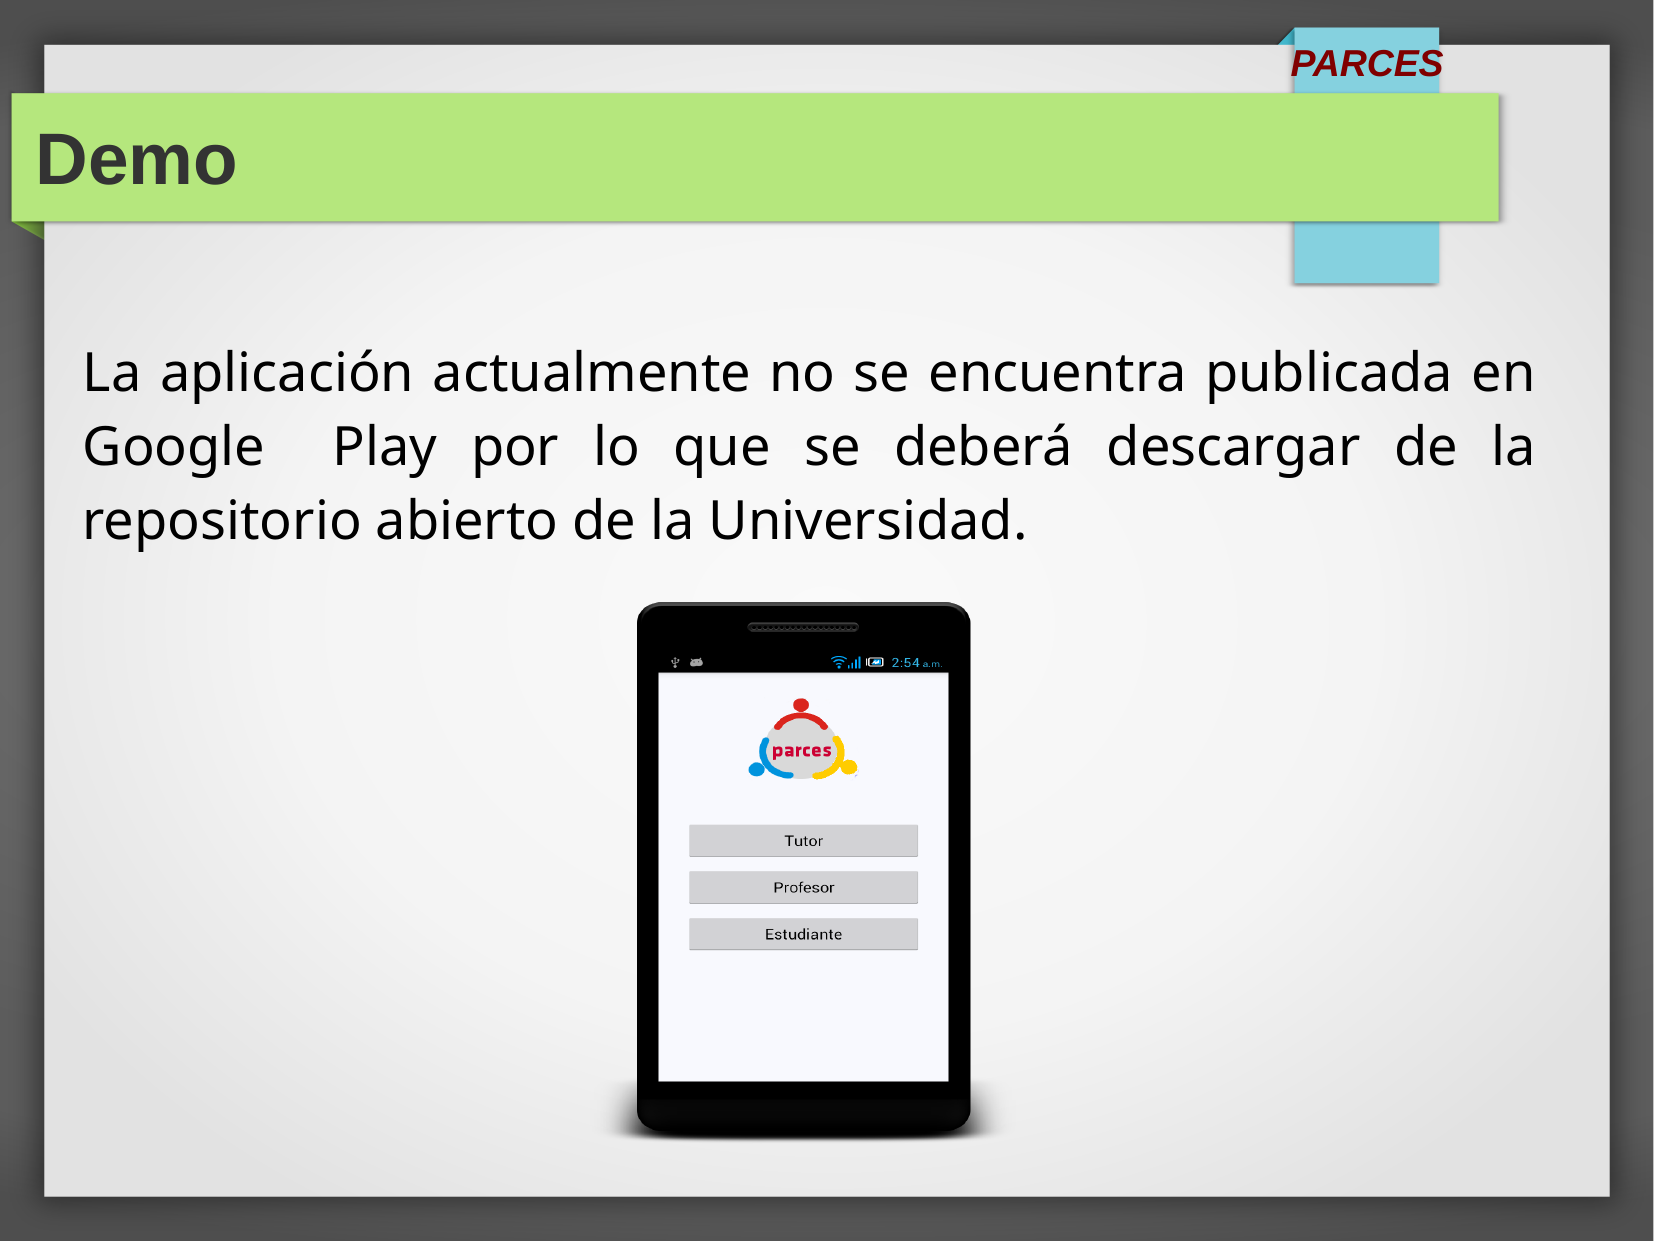

PARCES
# Demo
La aplicación actualmente no se encuentra publicada en Google Play por lo que se deberá descargar de la repositorio abierto de la Universidad.